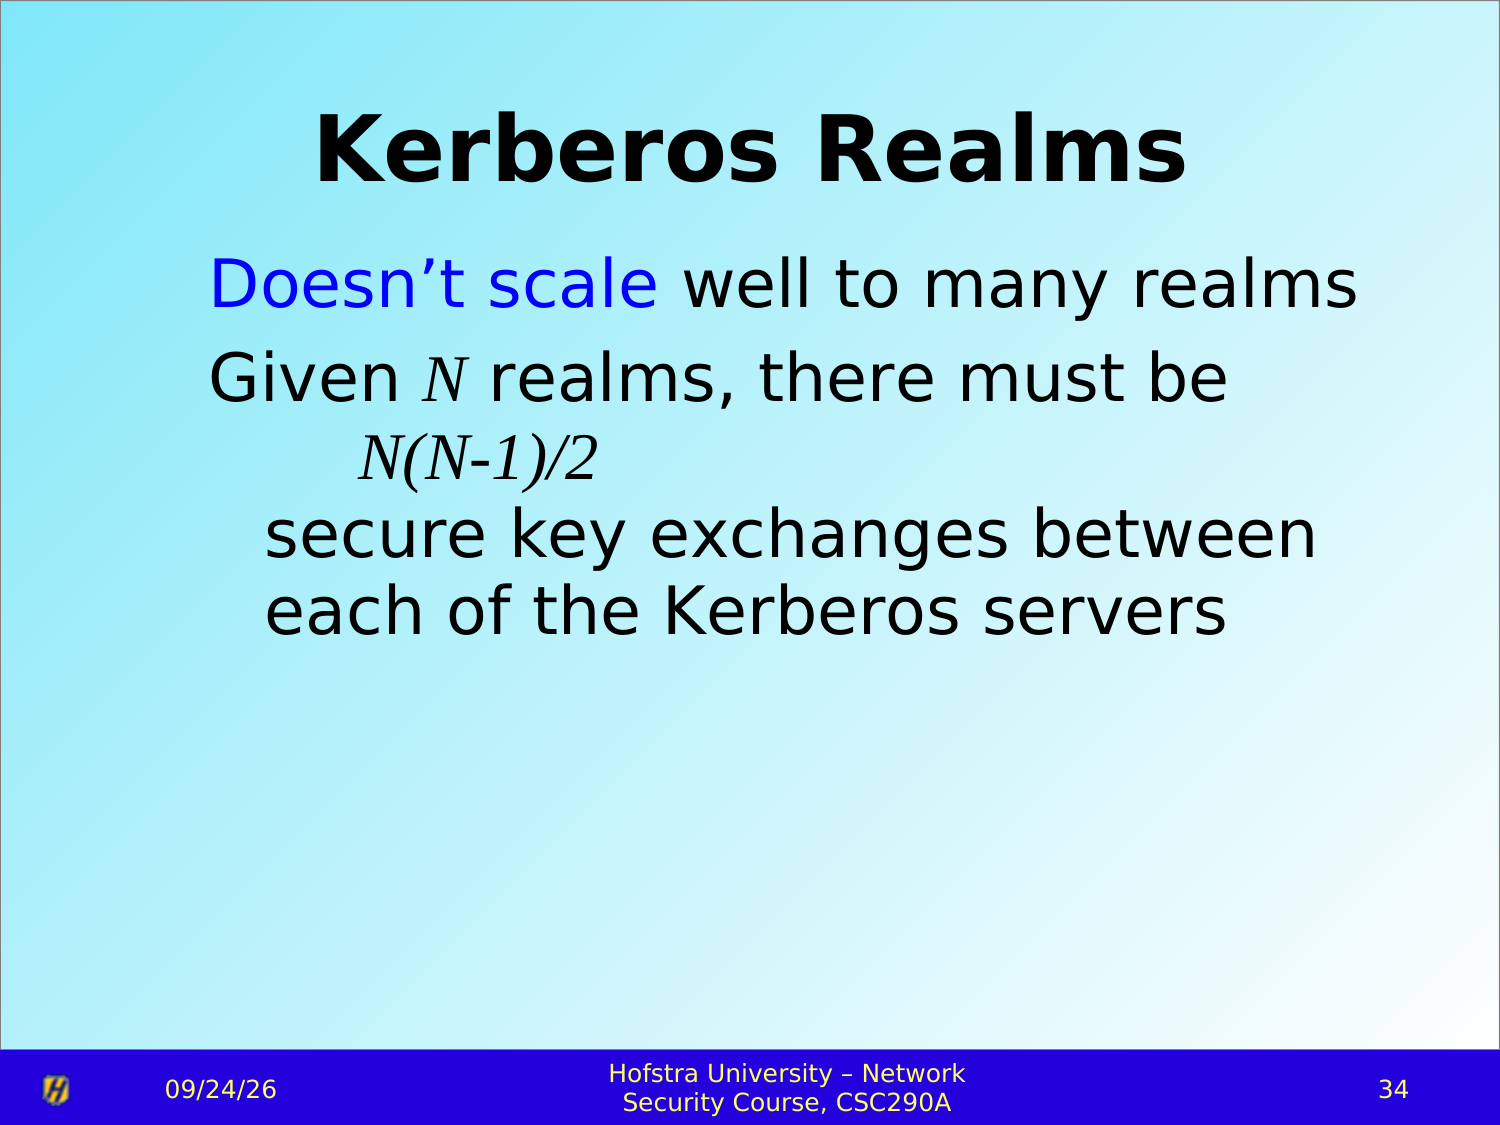

# Kerberos Realms
Doesn’t scale well to many realms
Given N realms, there must be
	N(N-1)/2
secure key exchanges between each of the Kerberos servers
34